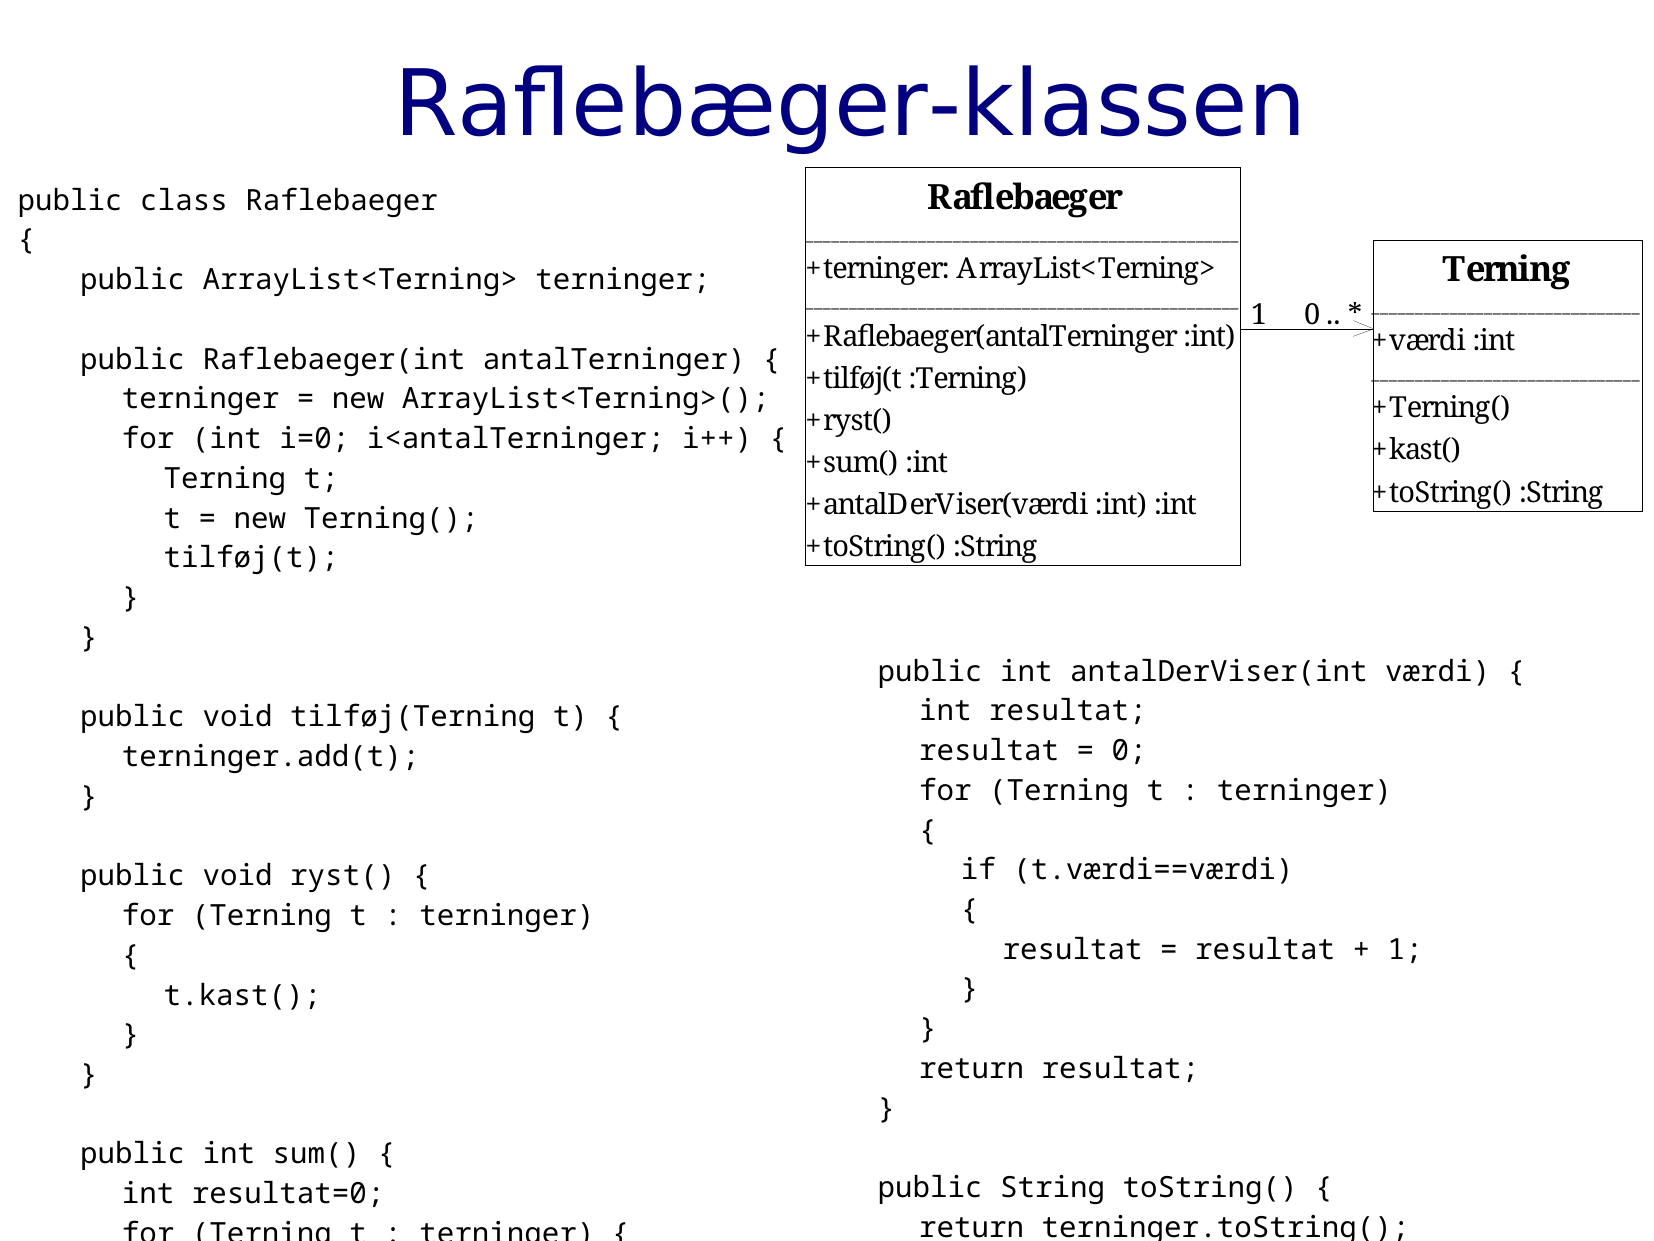

# Raflebæger-klassen
public class Raflebaeger
{
	public ArrayList<Terning> terninger;
	public Raflebaeger(int antalTerninger) {
		terninger = new ArrayList<Terning>();
		for (int i=0; i<antalTerninger; i++) {
			Terning t;
			t = new Terning();
			tilføj(t);
		}
	}
	public void tilføj(Terning t) {
		terninger.add(t);
	}
	public void ryst() {
		for (Terning t : terninger)
		{
			t.kast();
		}
	}
	public int sum() {
		int resultat=0;
		for (Terning t : terninger) {
			resultat = resultat + t.værdi;
		}
		return resultat;
	}
	public int antalDerViser(int værdi) {
		int resultat;
		resultat = 0;
		for (Terning t : terninger)
		{
			if (t.værdi==værdi)
			{
				resultat = resultat + 1;
			}
		}
		return resultat;
	}
	public String toString() {
		return terninger.toString();
	}
}